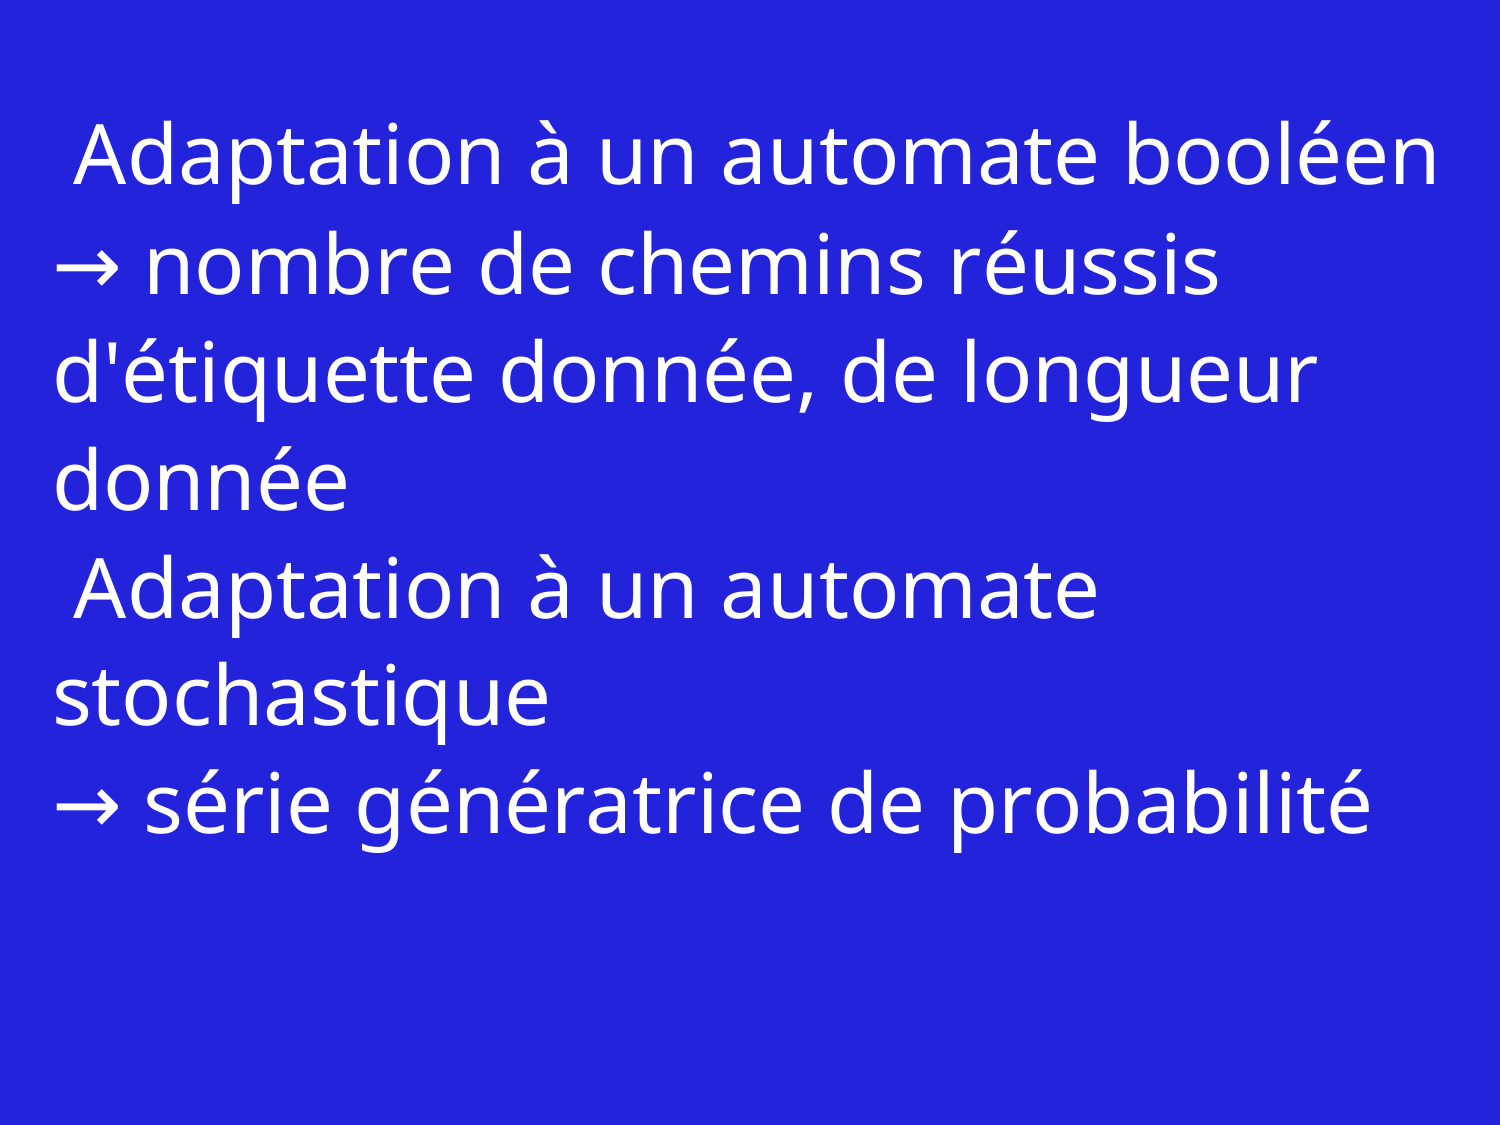

Adaptation à un automate booléen
→ nombre de chemins réussis
d'étiquette donnée, de longueur
donnée
 Adaptation à un automate
stochastique
→ série génératrice de probabilité